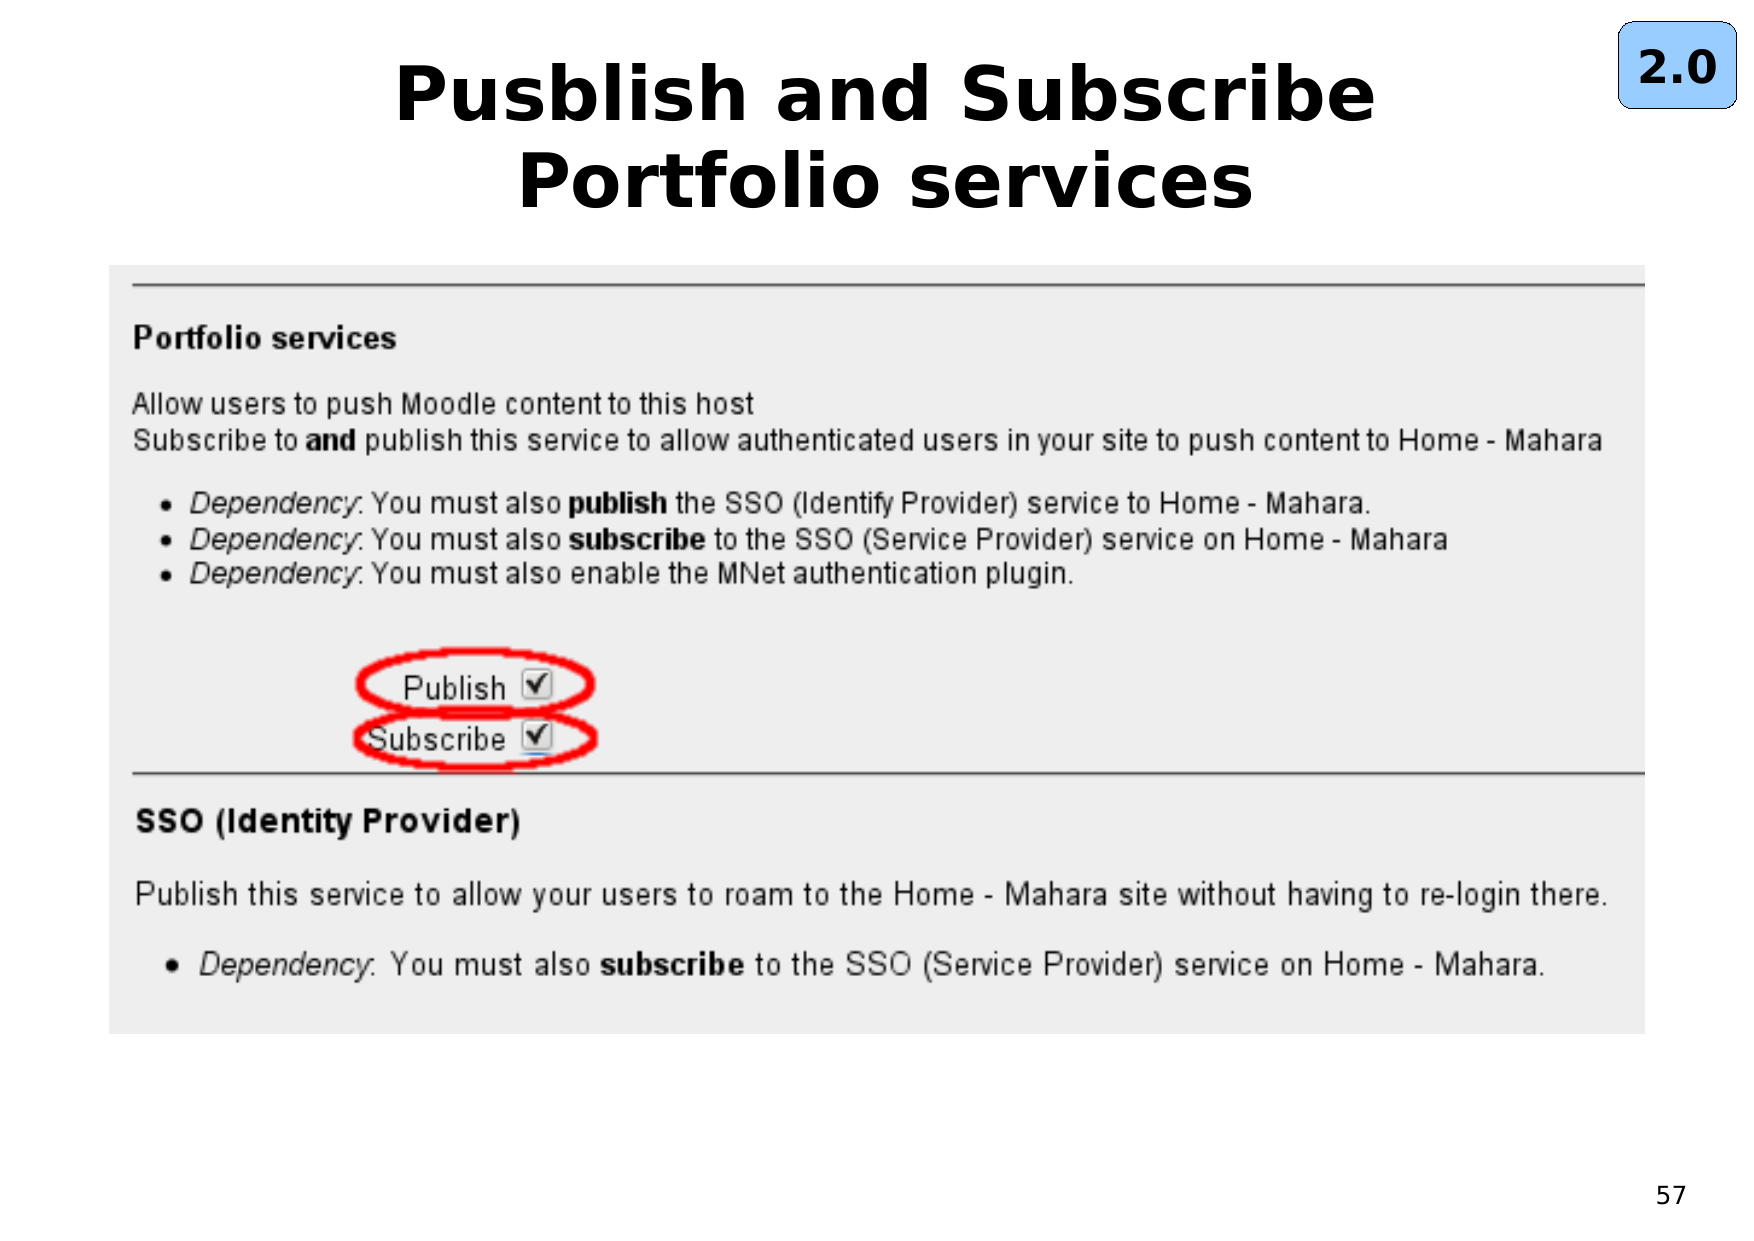

2.0
# Pusblish and Subscribe Portfolio services
57